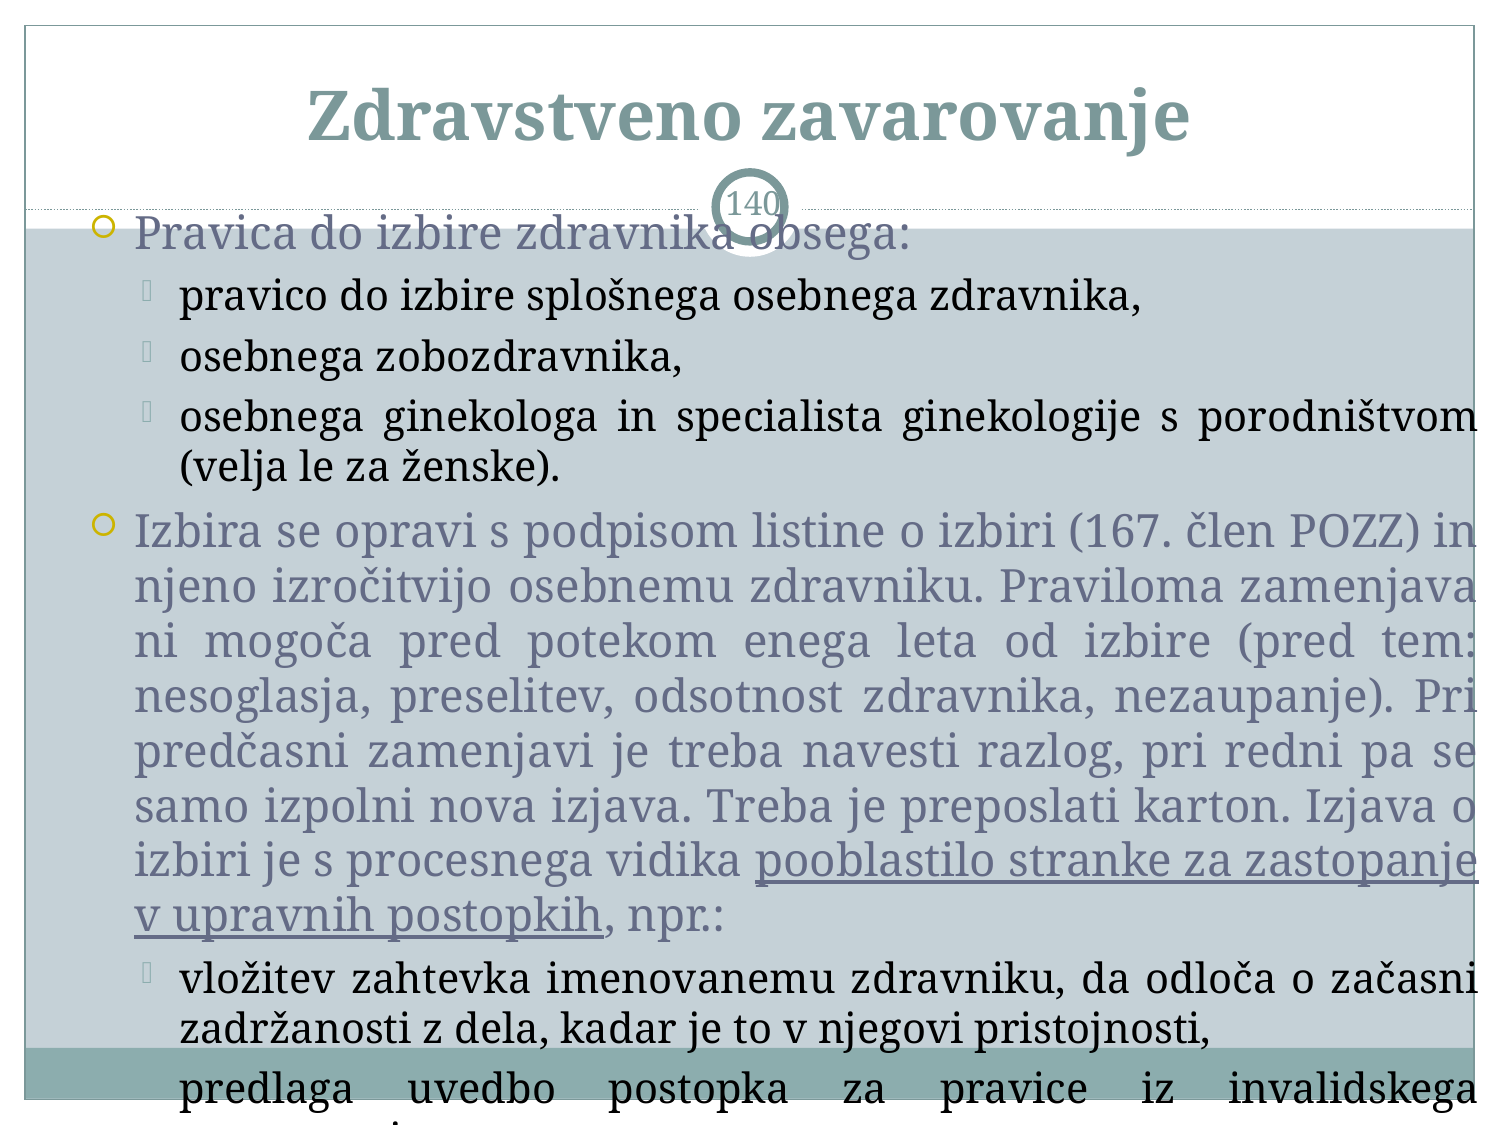

# Zdravstveno zavarovanje
Pravica do izbire zdravnika obsega:
pravico do izbire splošnega osebnega zdravnika,
osebnega zobozdravnika,
osebnega ginekologa in specialista ginekologije s porodništvom (velja le za ženske).
Izbira se opravi s podpisom listine o izbiri (167. člen POZZ) in njeno izročitvijo osebnemu zdravniku. Praviloma zamenjava ni mogoča pred potekom enega leta od izbire (pred tem: nesoglasja, preselitev, odsotnost zdravnika, nezaupanje). Pri predčasni zamenjavi je treba navesti razlog, pri redni pa se samo izpolni nova izjava. Treba je preposlati karton. Izjava o izbiri je s procesnega vidika pooblastilo stranke za zastopanje v upravnih postopkih, npr.:
vložitev zahtevka imenovanemu zdravniku, da odloča o začasni zadržanosti z dela, kadar je to v njegovi pristojnosti,
predlaga uvedbo postopka za pravice iz invalidskega zavarovanja.